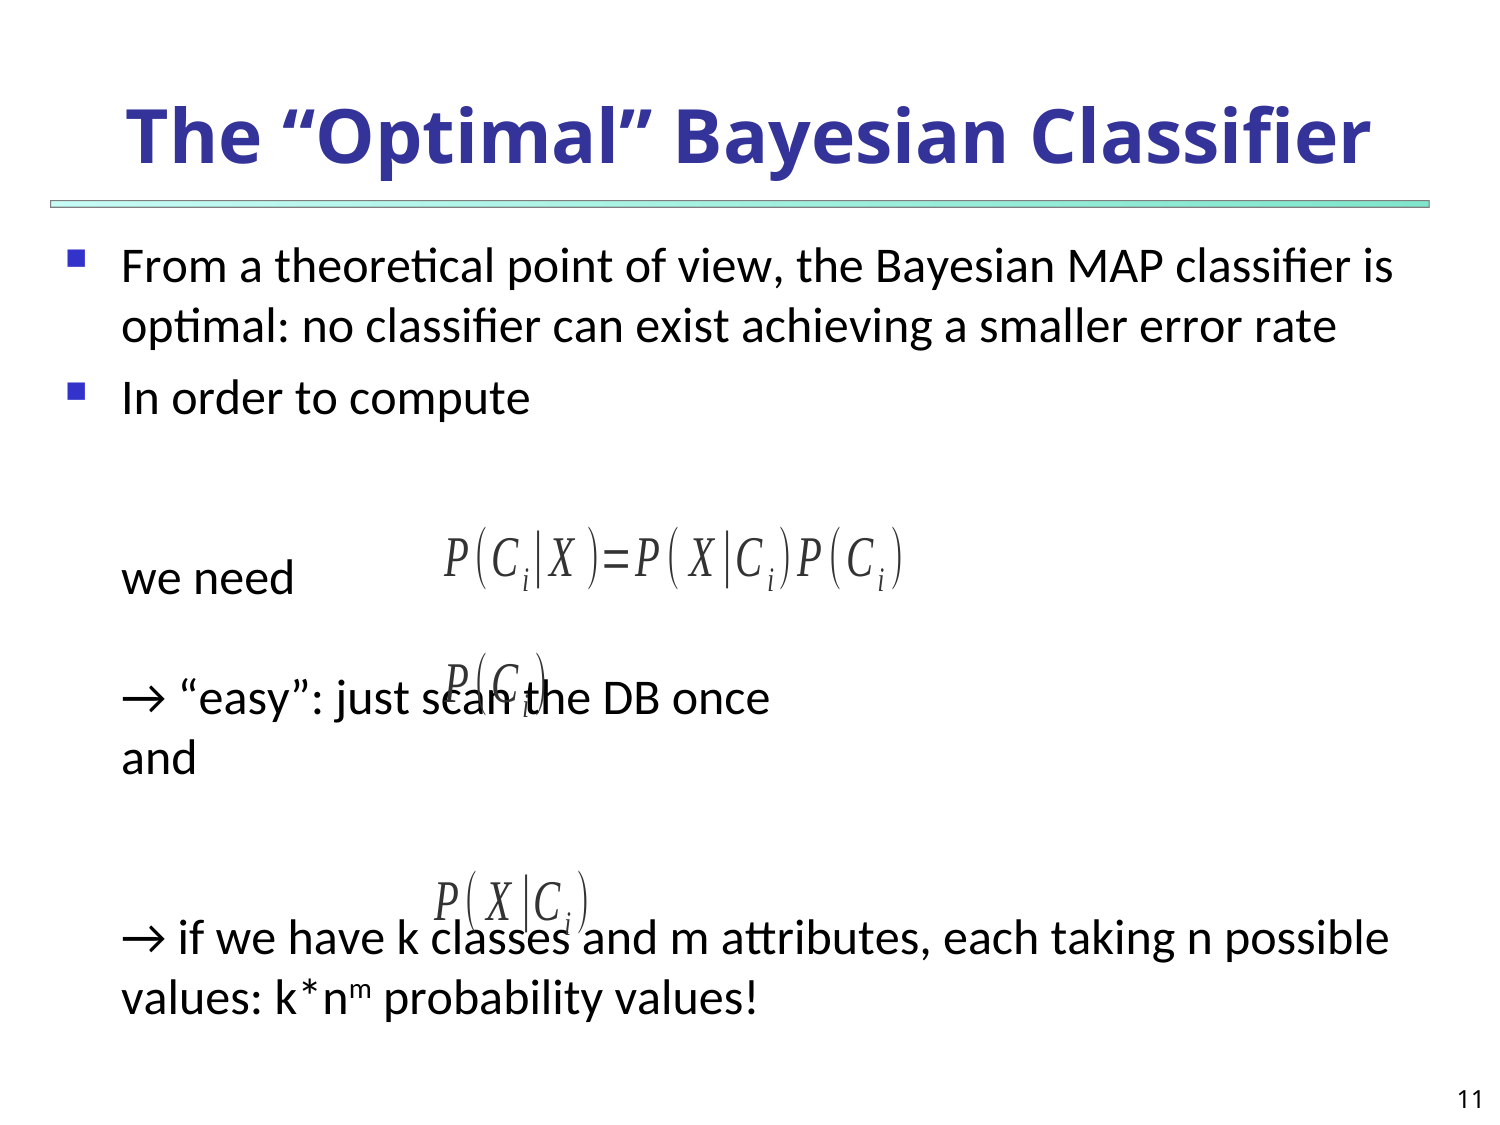

# The “Optimal” Bayesian Classifier
From a theoretical point of view, the Bayesian MAP classifier is optimal: no classifier can exist achieving a smaller error rate
In order to compute
we need
→ “easy”: just scan the DB once
and
→ if we have k classes and m attributes, each taking n possible values: k*nm probability values!